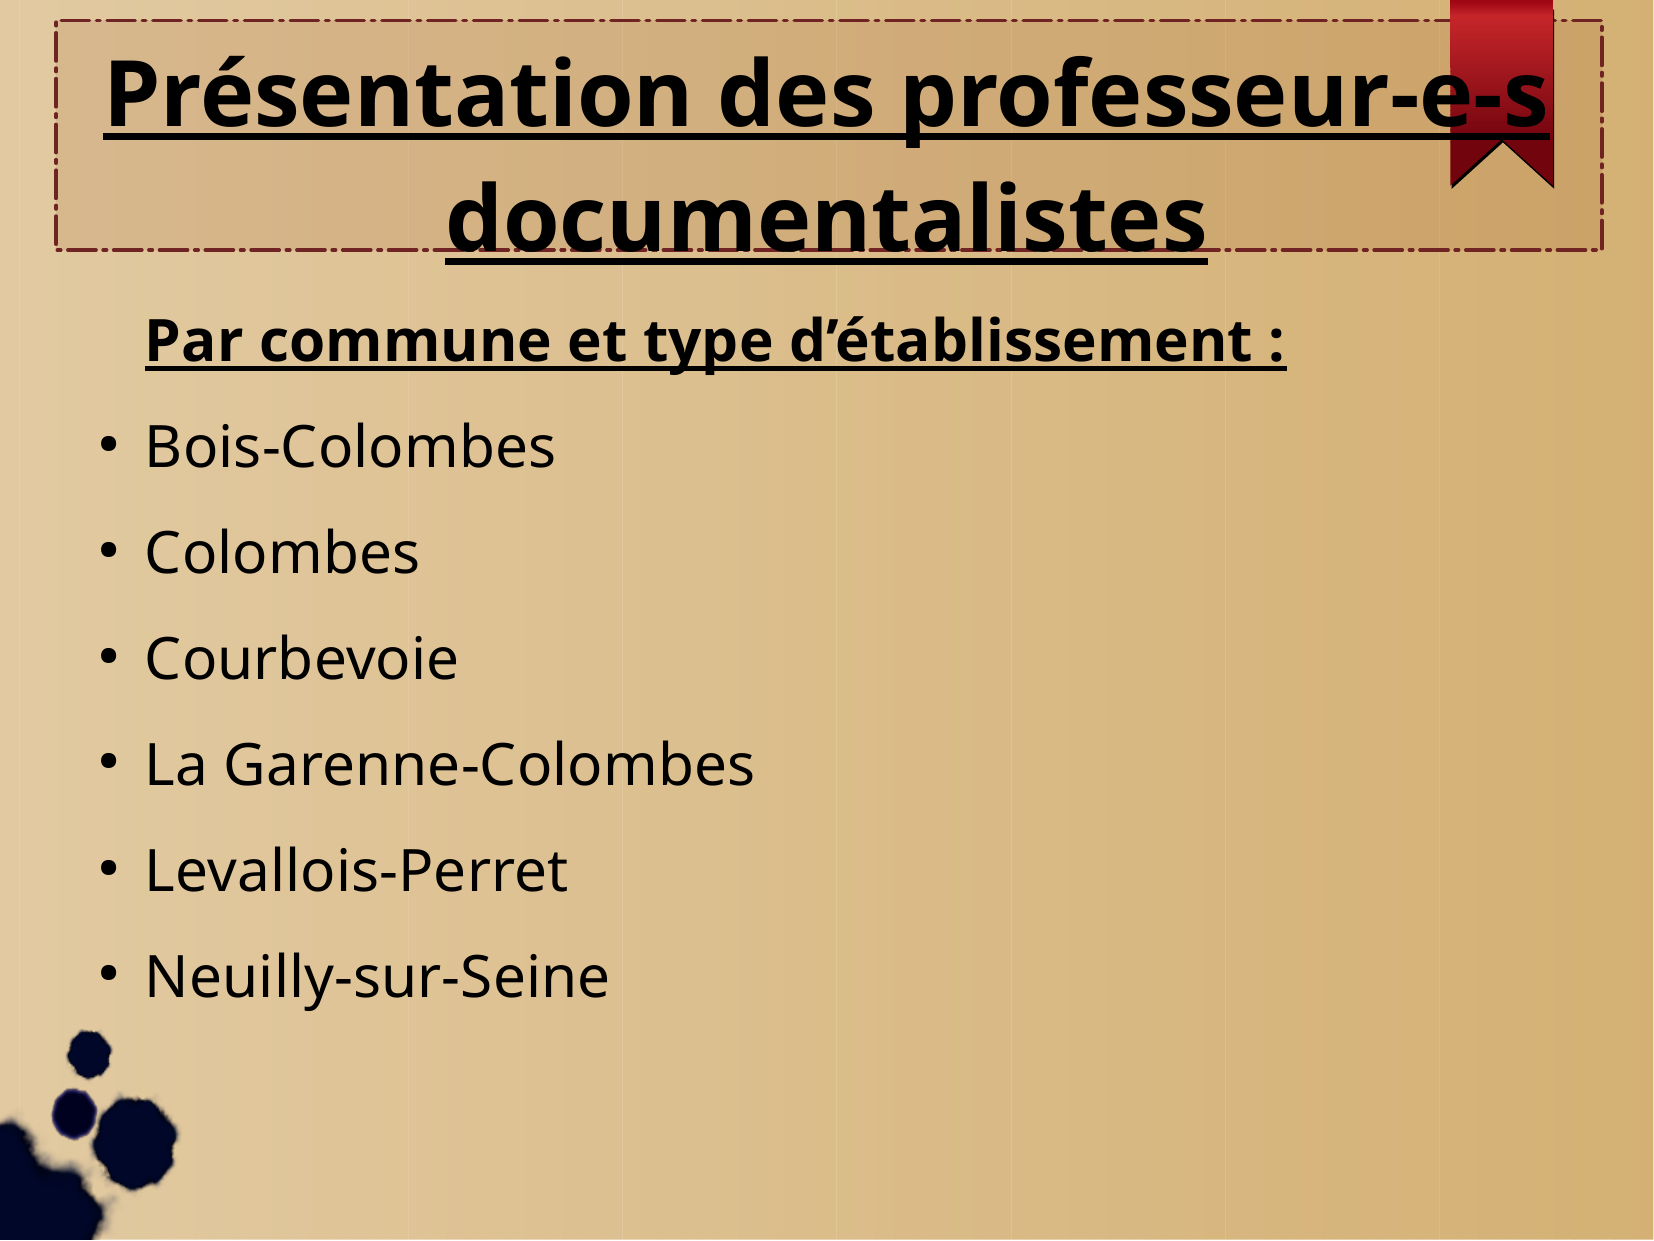

# Présentation des professeur-e-s documentalistes
Par commune et type d’établissement :
Bois-Colombes
Colombes
Courbevoie
La Garenne-Colombes
Levallois-Perret
Neuilly-sur-Seine